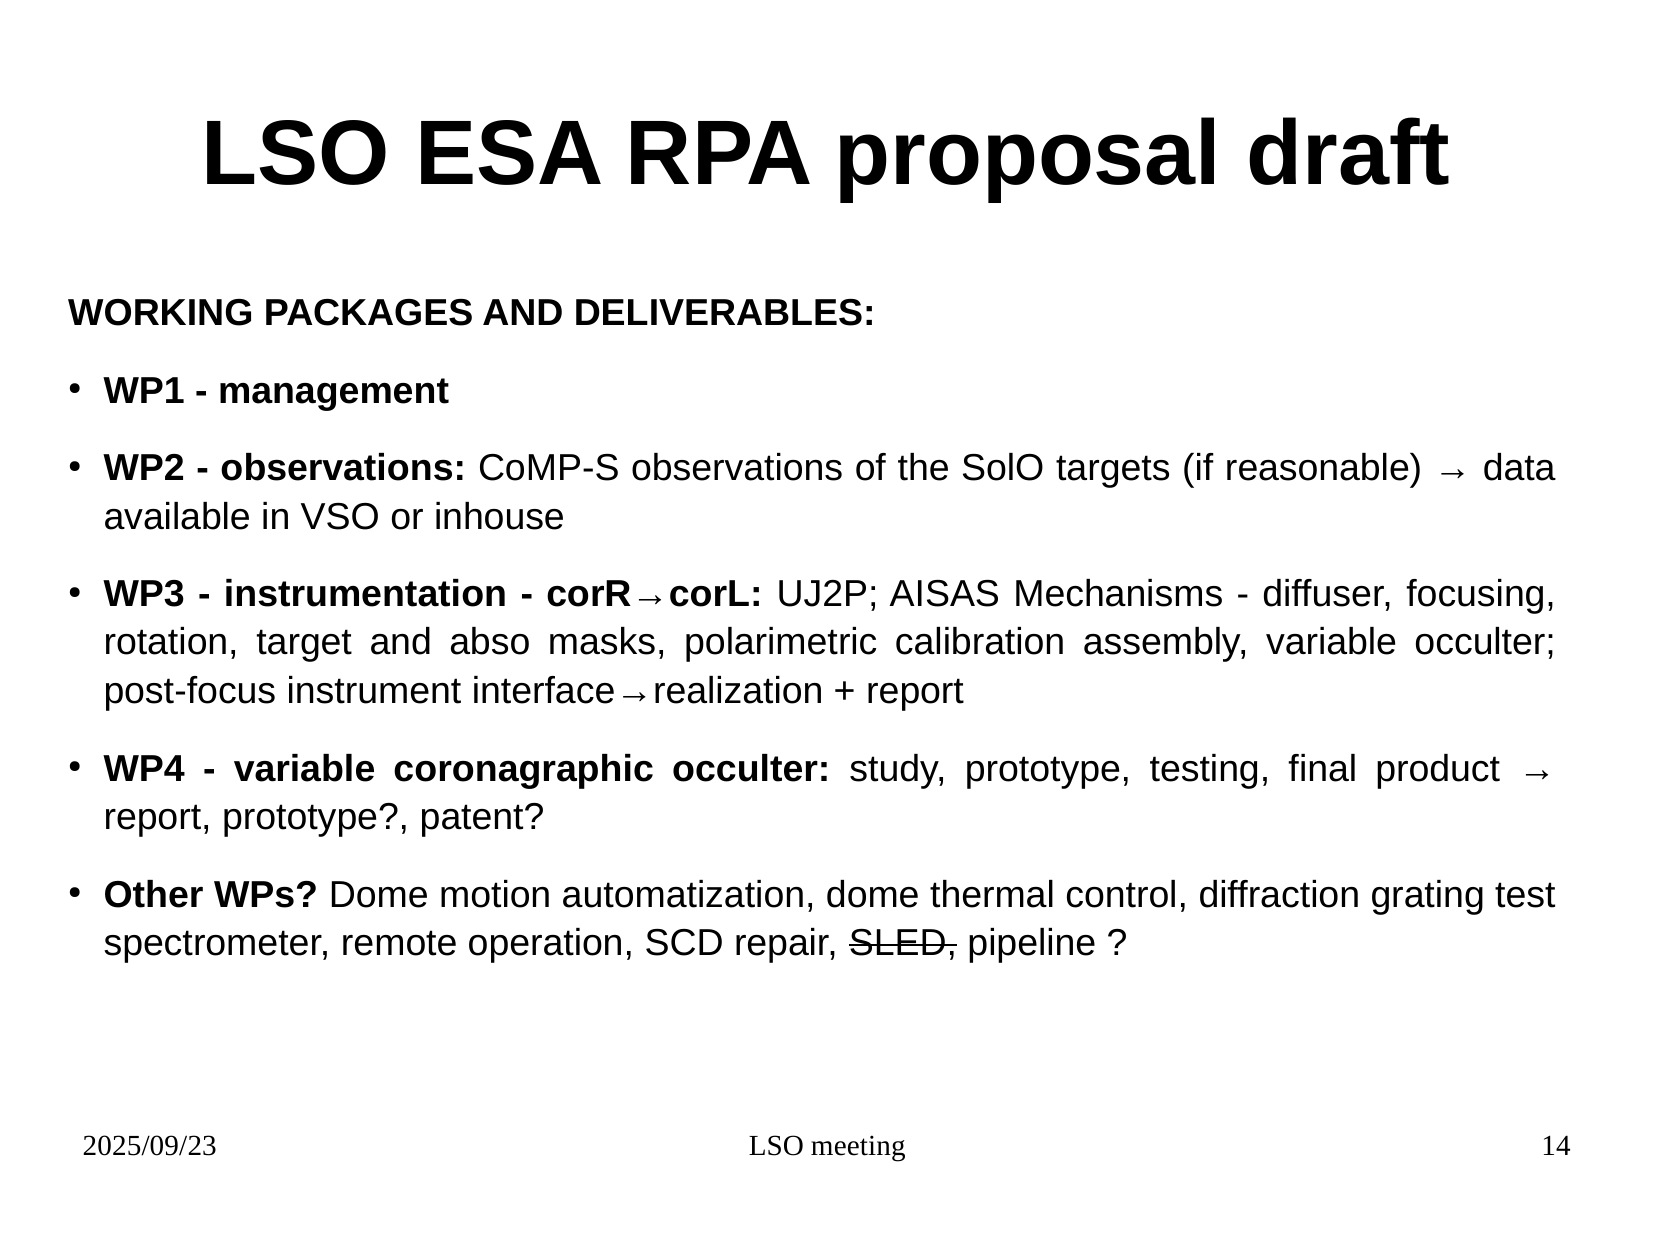

# LSO ESA RPA proposal draft
WORKING PACKAGES AND DELIVERABLES:
WP1 - management
WP2 - observations: CoMP-S observations of the SolO targets (if reasonable) → data available in VSO or inhouse
WP3 - instrumentation - corR→corL: UJ2P; AISAS Mechanisms - diffuser, focusing, rotation, target and abso masks, polarimetric calibration assembly, variable occulter; post-focus instrument interface→realization + report
WP4 - variable coronagraphic occulter: study, prototype, testing, final product → report, prototype?, patent?
Other WPs? Dome motion automatization, dome thermal control, diffraction grating test spectrometer, remote operation, SCD repair, SLED, pipeline ?
2025/09/23
LSO meeting
14